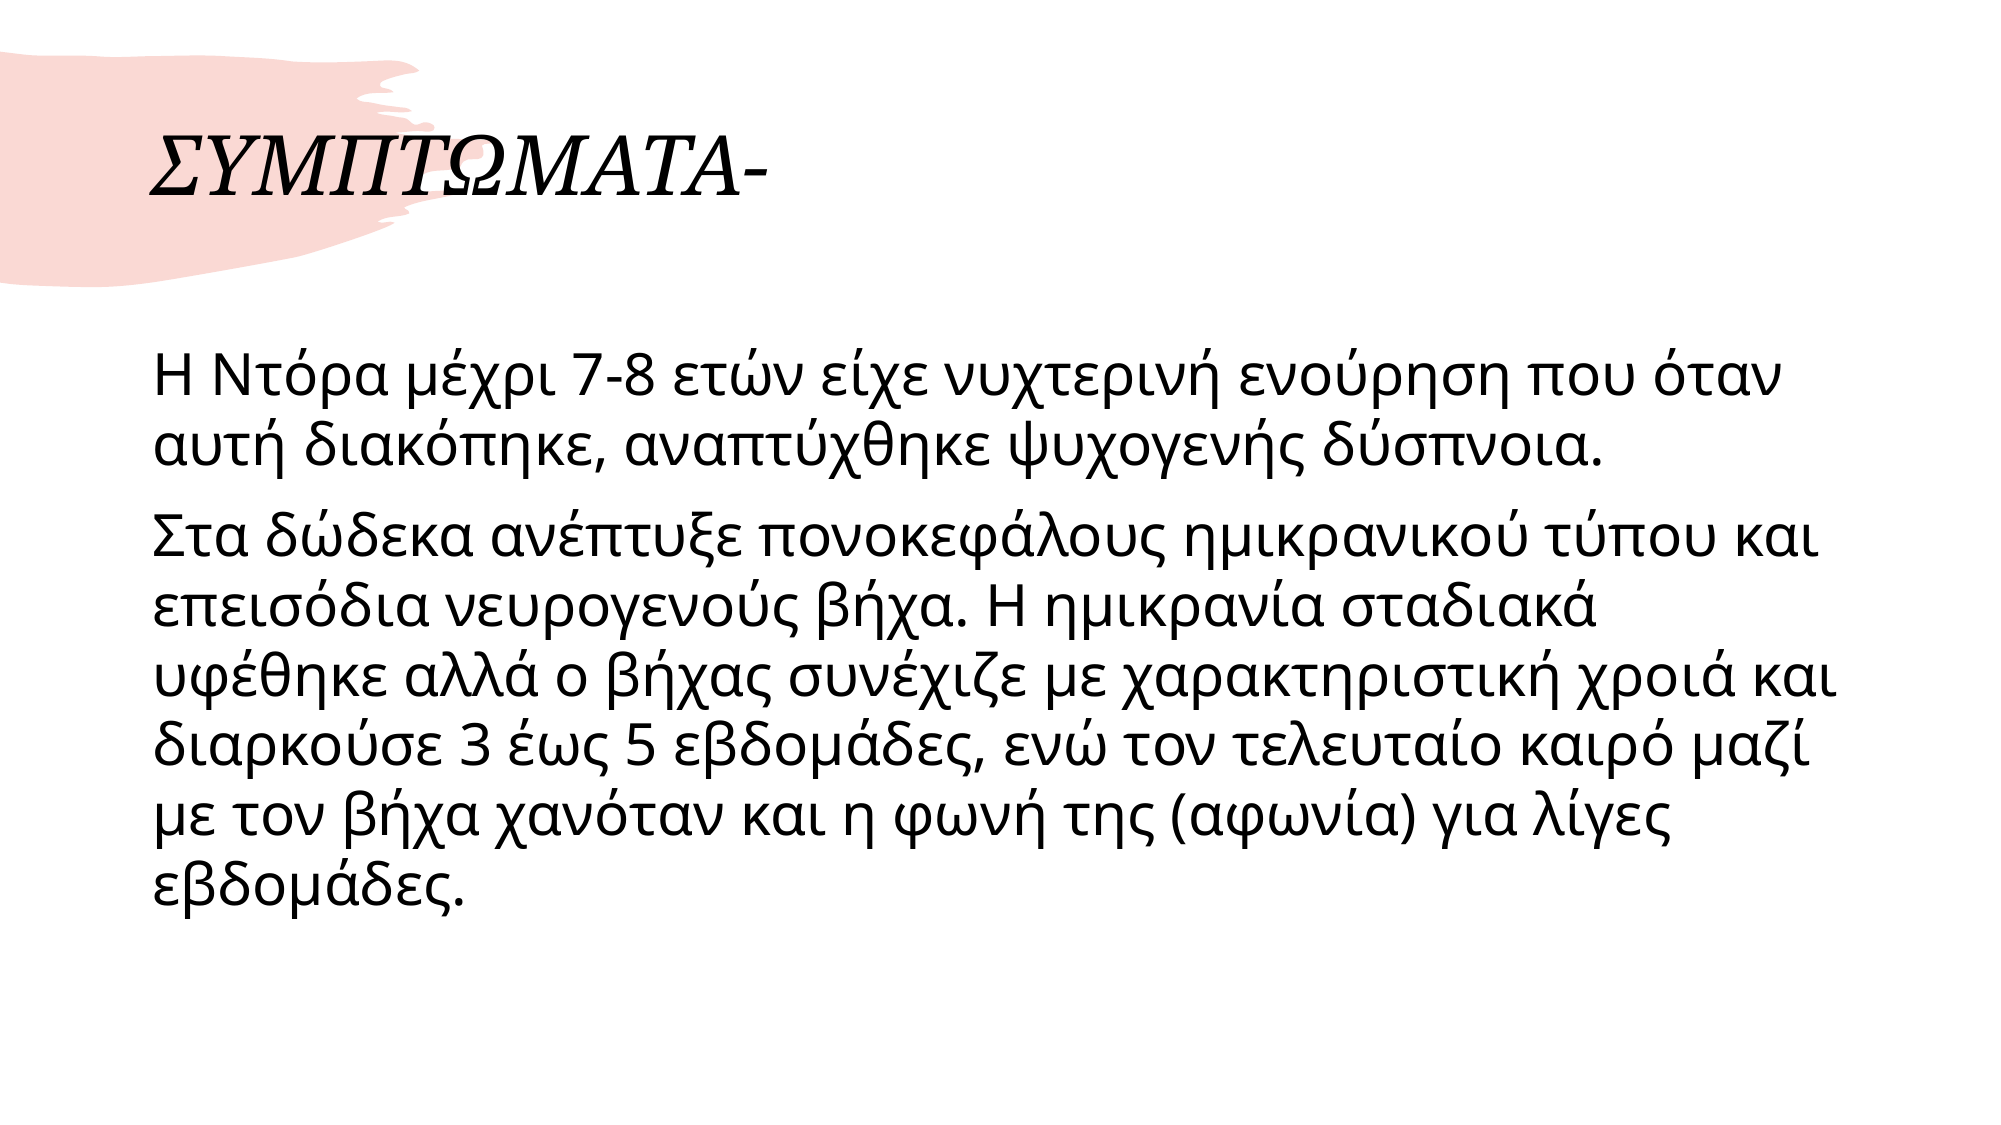

# ΣΥΜΠΤΩΜΑΤΑ-
Η Ντόρα μέχρι 7-8 ετών είχε νυχτερινή ενούρηση που όταν αυτή διακόπηκε, αναπτύχθηκε ψυχογενής δύσπνοια.
Στα δώδεκα ανέπτυξε πονοκεφάλους ημικρανικού τύπου και επεισόδια νευρογενούς βήχα. Η ημικρανία σταδιακά υφέθηκε αλλά ο βήχας συνέχιζε με χαρακτηριστική χροιά και διαρκούσε 3 έως 5 εβδομάδες, ενώ τον τελευταίο καιρό μαζί με τον βήχα χανόταν και η φωνή της (αφωνία) για λίγες εβδομάδες.